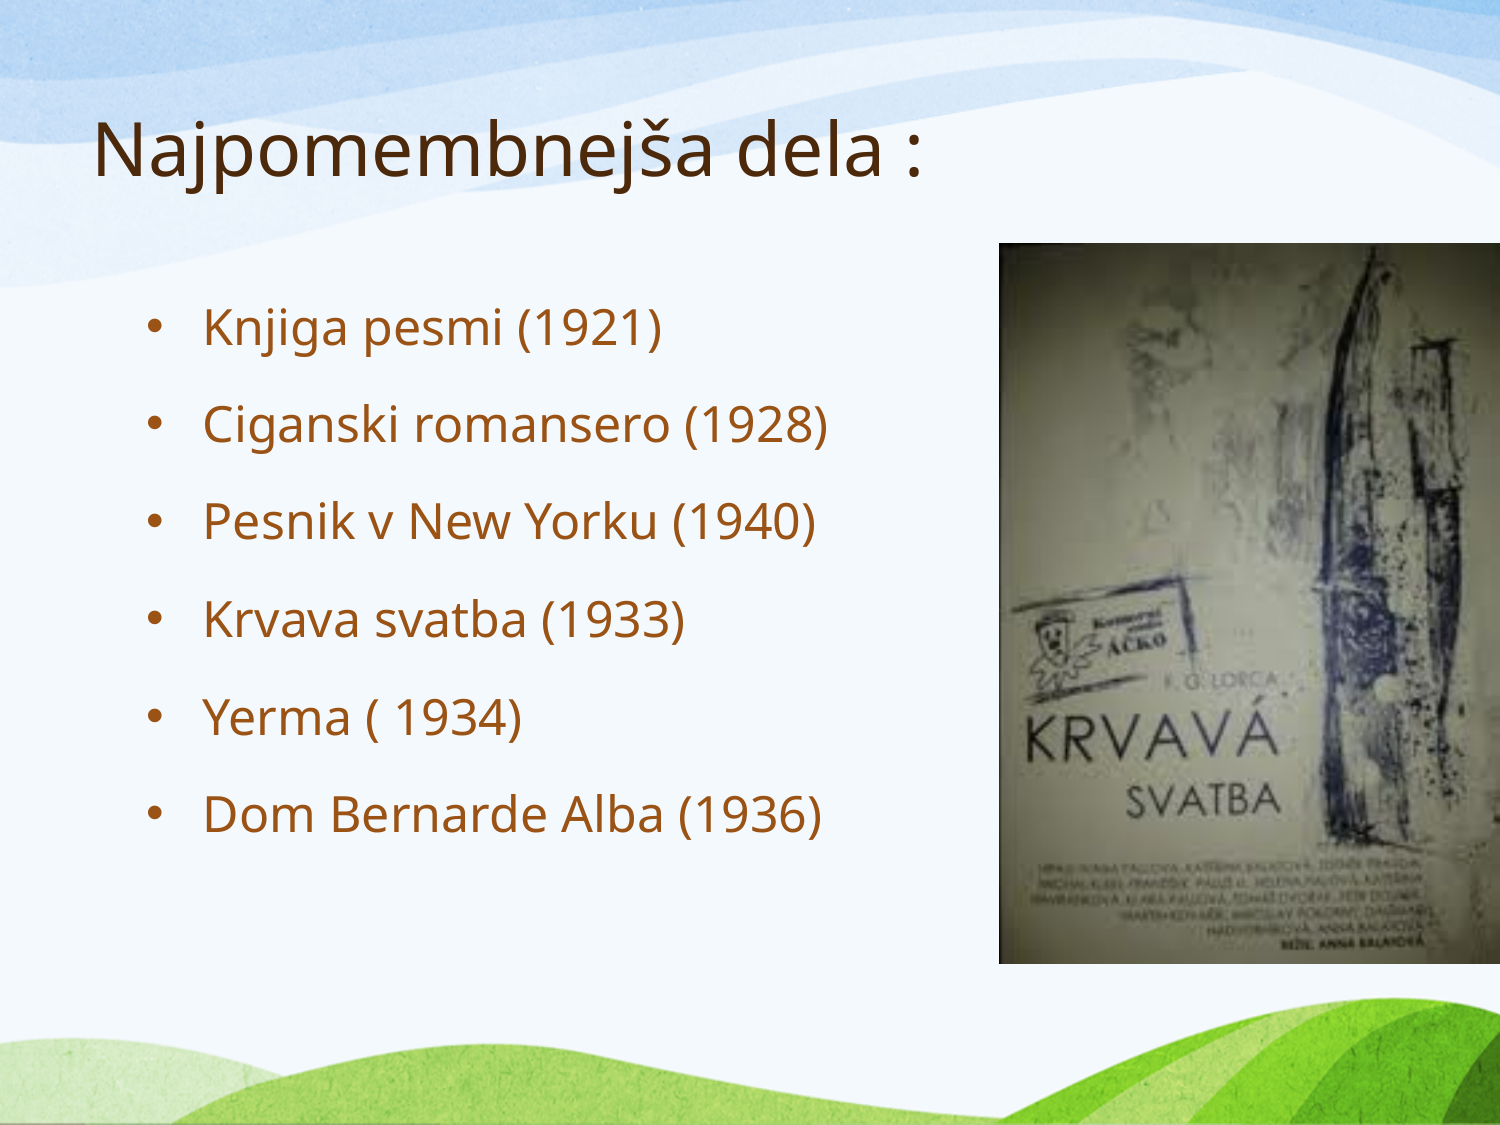

# Najpomembnejša dela :
Knjiga pesmi (1921)
Ciganski romansero (1928)
Pesnik v New Yorku (1940)
Krvava svatba (1933)
Yerma ( 1934)
Dom Bernarde Alba (1936)